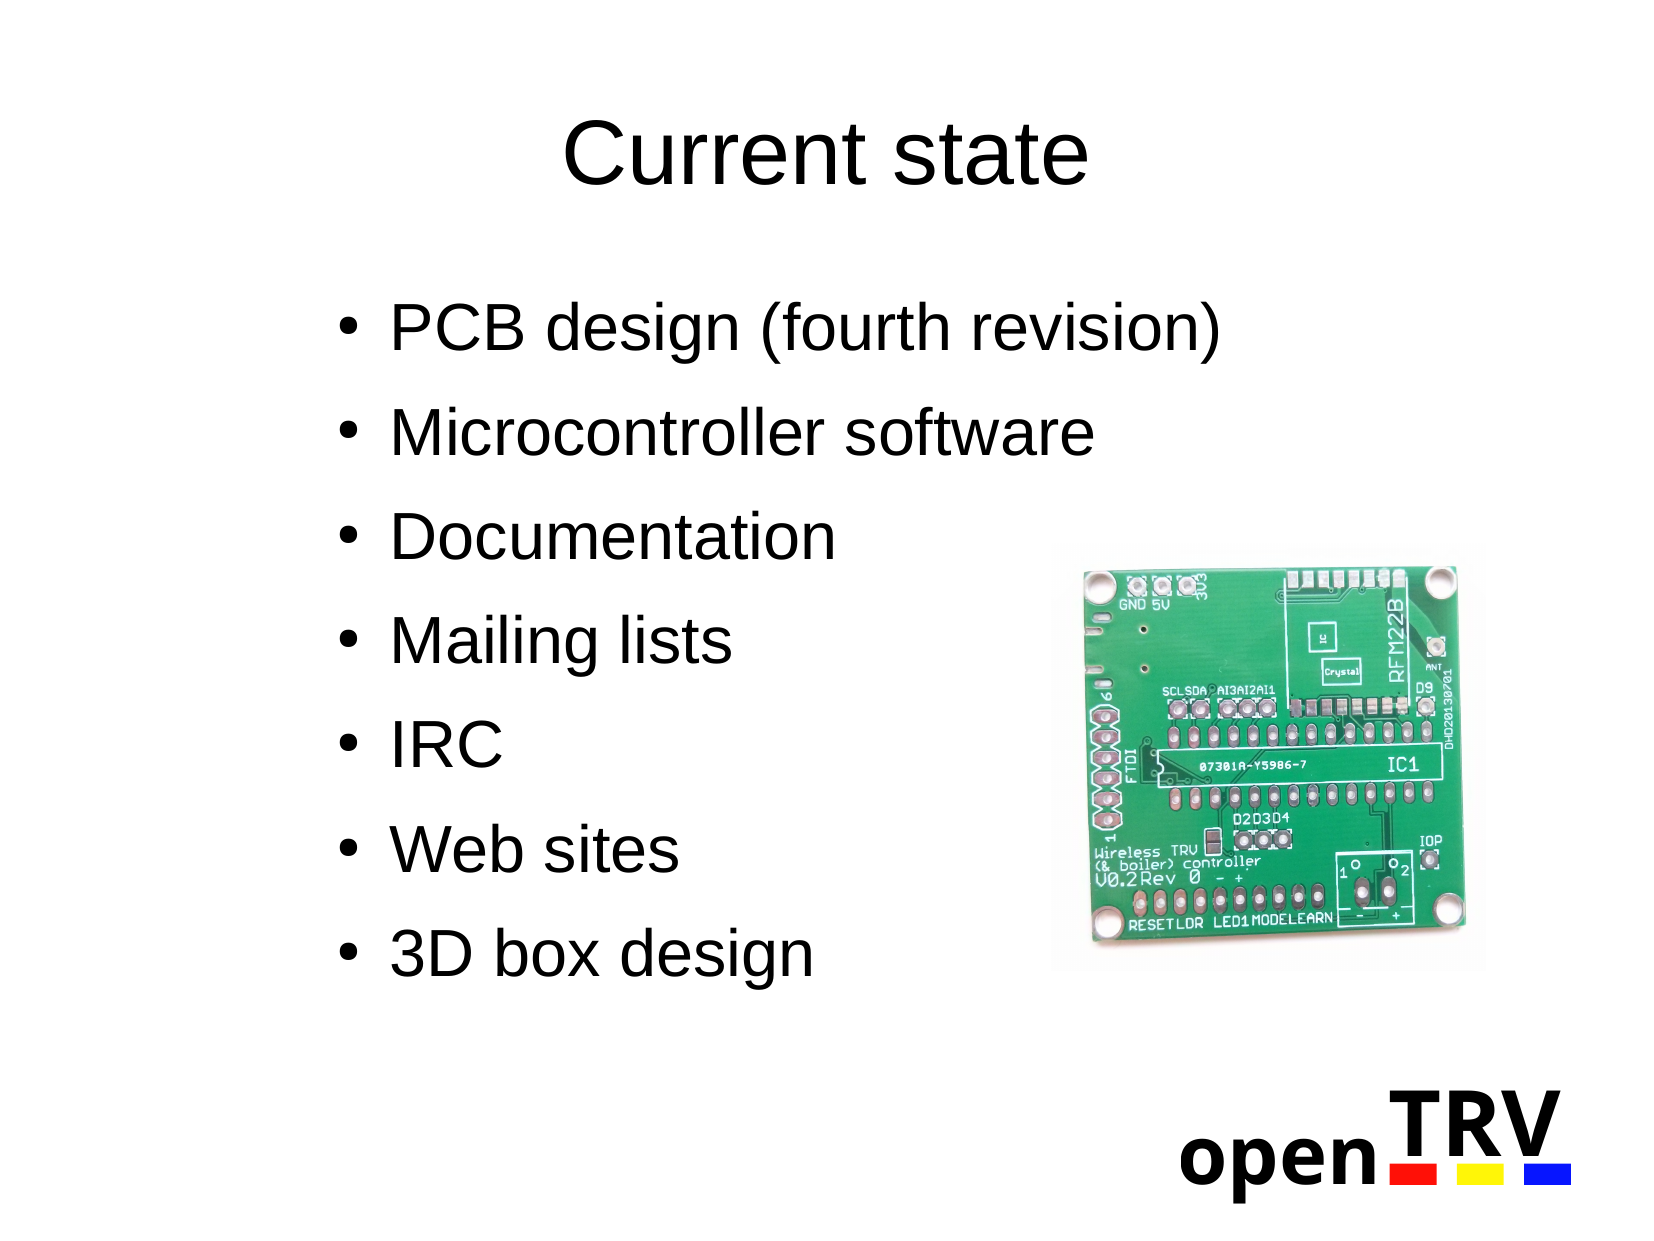

# Current state
PCB design (fourth revision)
Microcontroller software
Documentation
Mailing lists
IRC
Web sites
3D box design